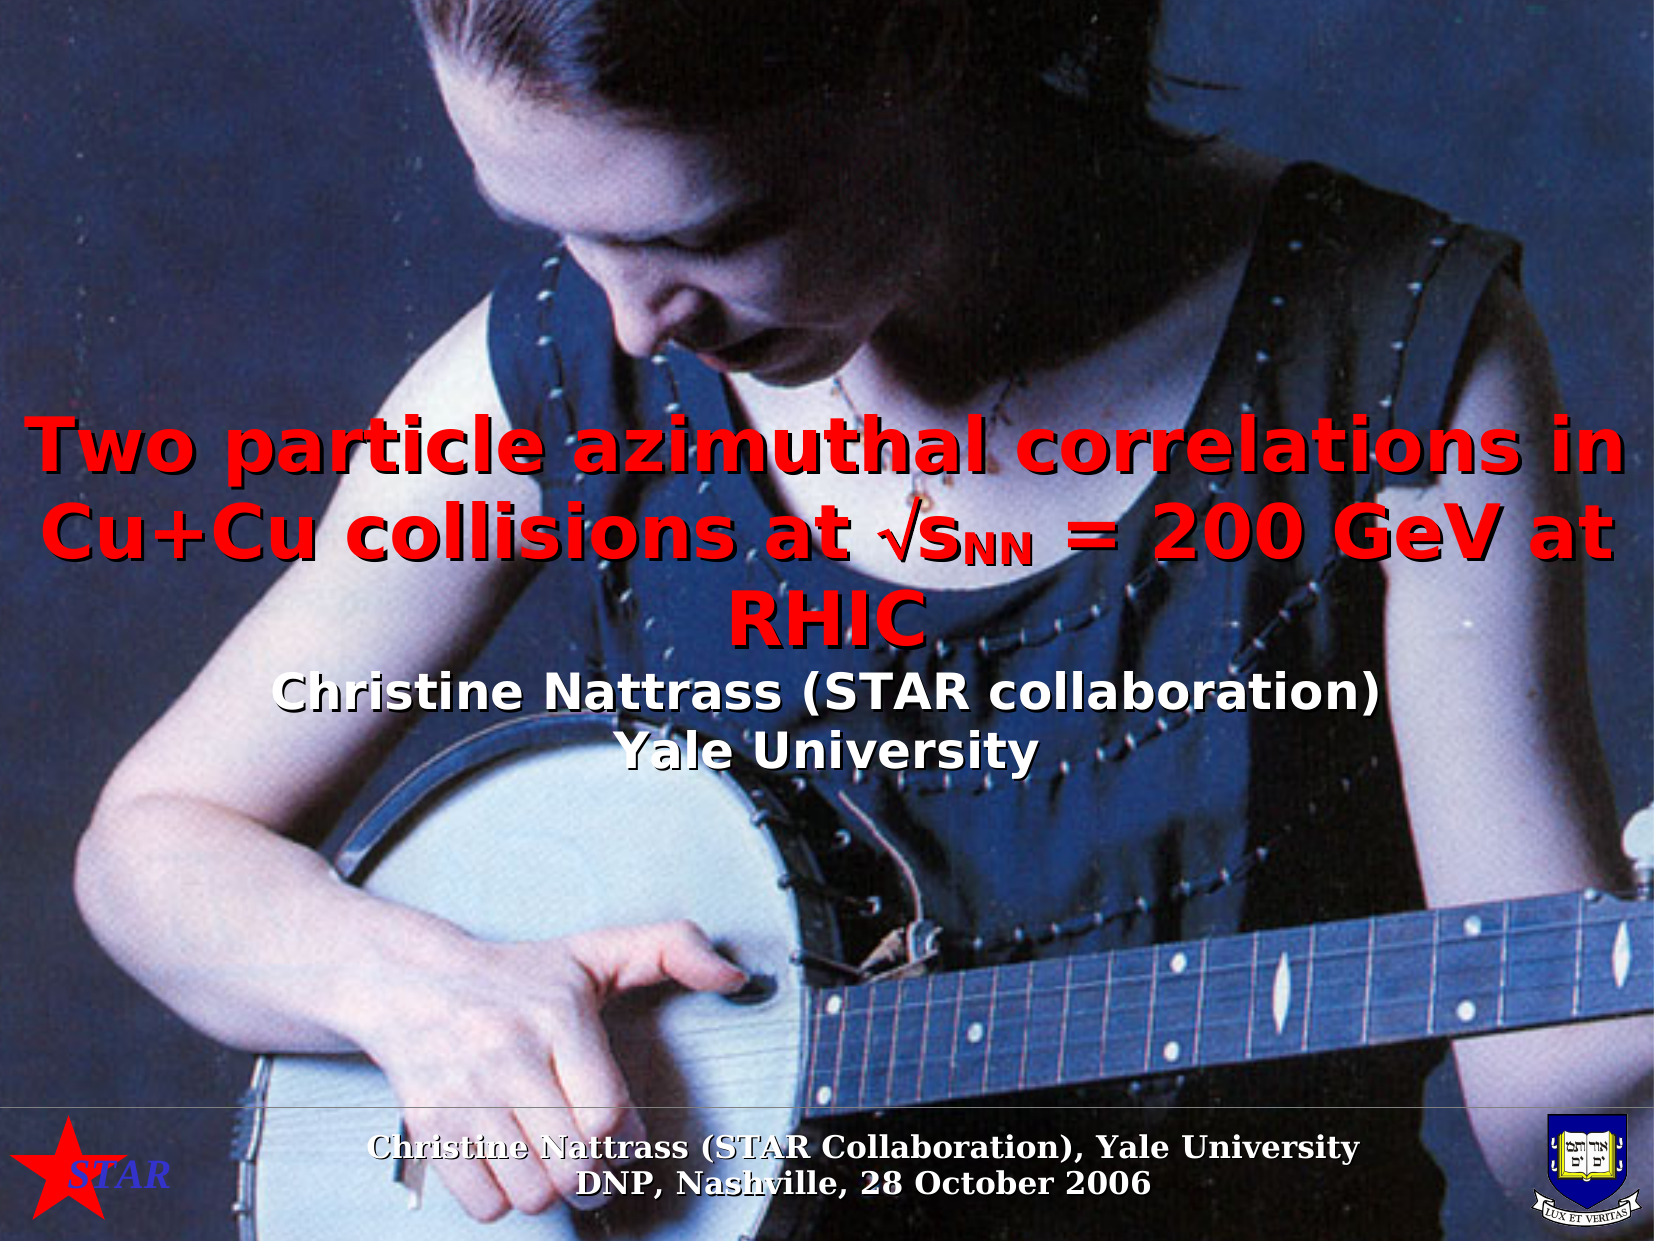

# Two particle azimuthal correlations in Cu+Cu collisions at sNN = 200 GeV at RHIC Christine Nattrass (STAR collaboration) Yale University
1